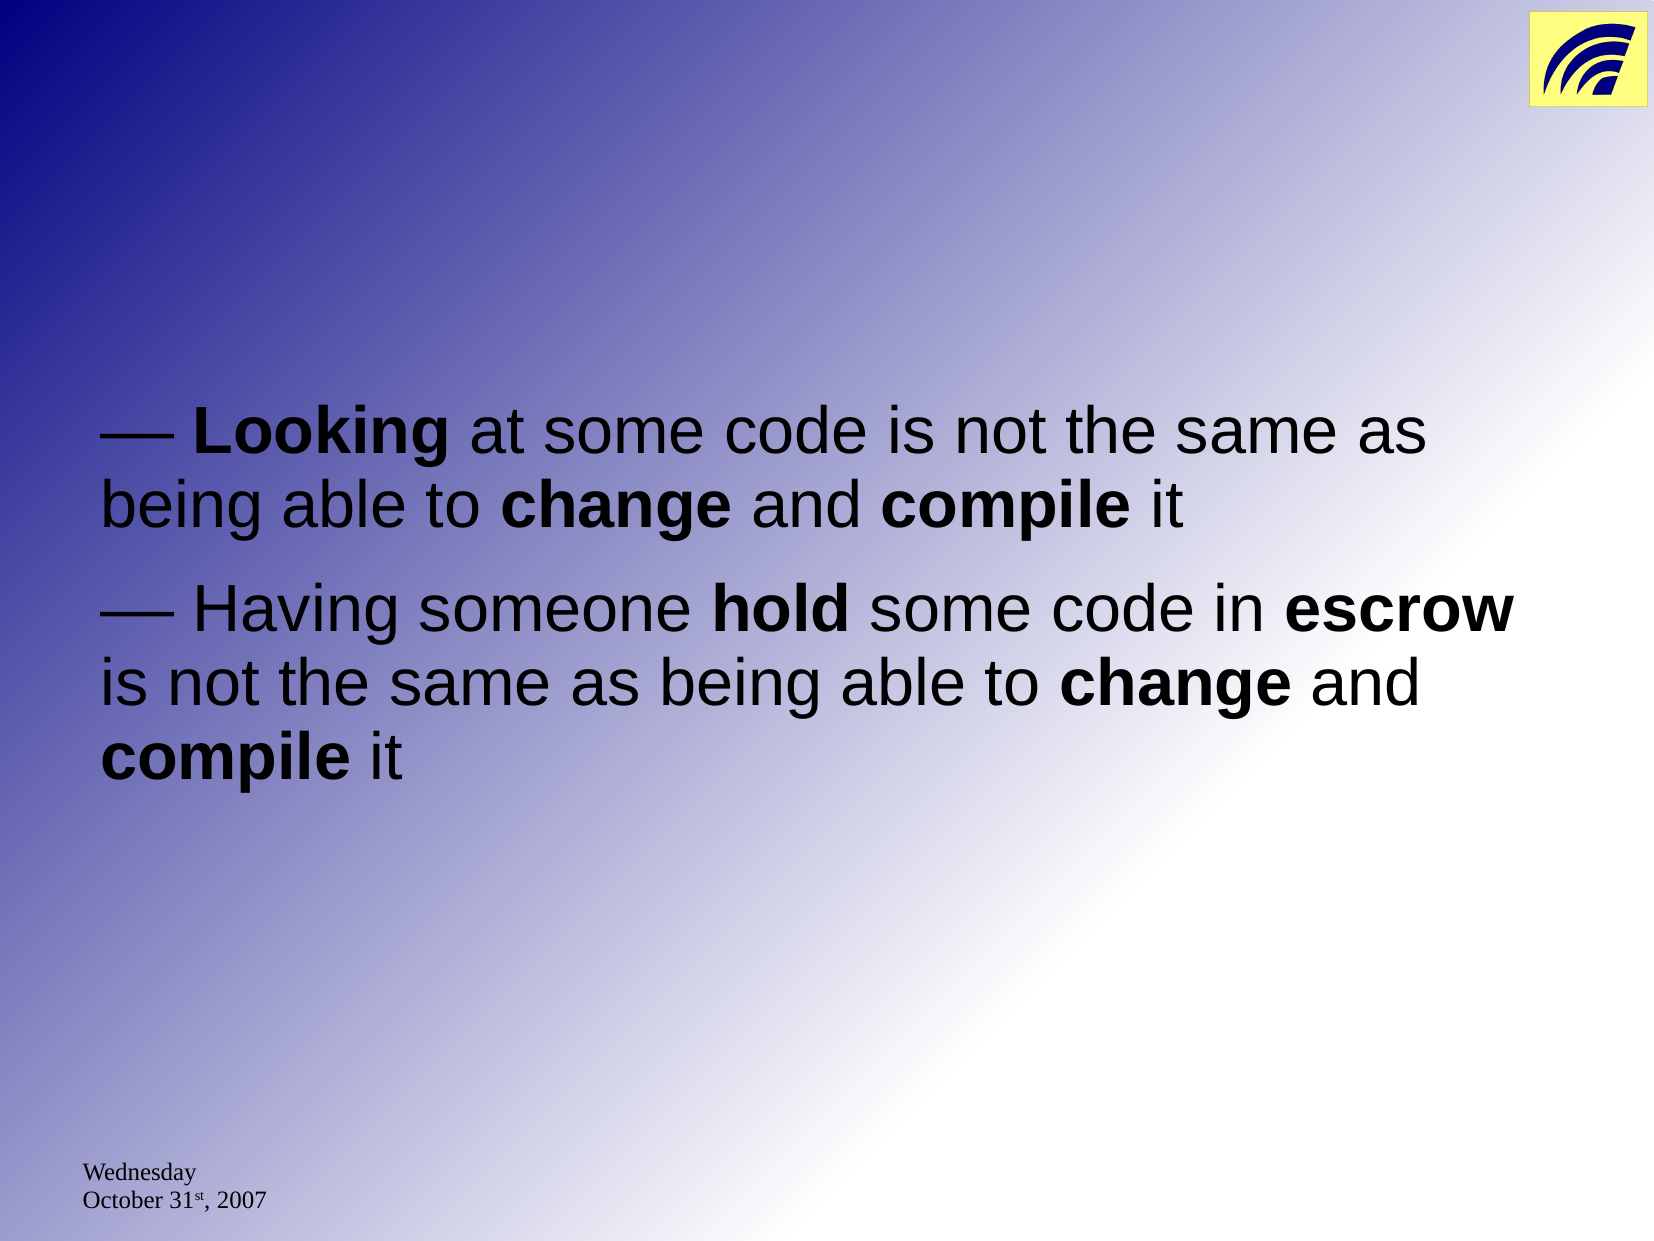

#
–– Looking at some code is not the same as being able to change and compile it
–– Having someone hold some code in escrow is not the same as being able to change and compile it